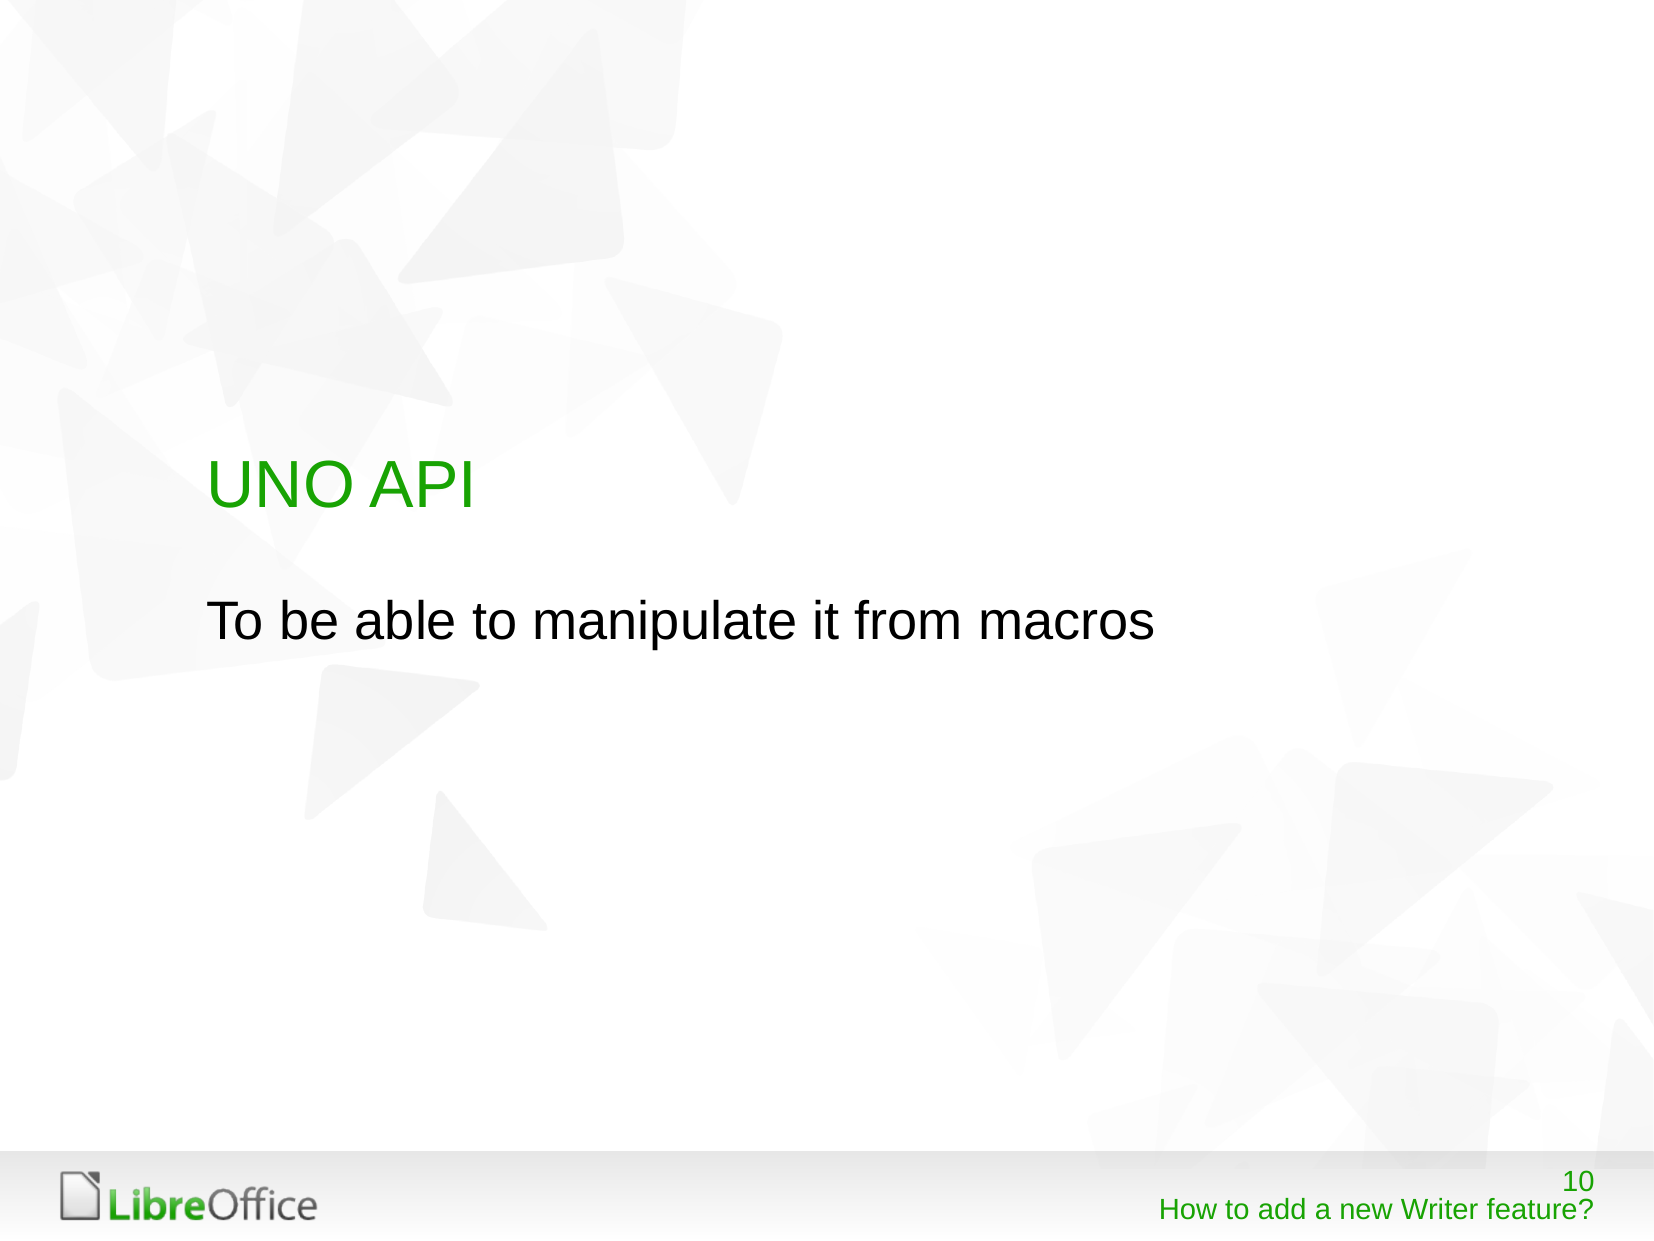

# UNO API
To be able to manipulate it from macros
10
How to add a new Writer feature?